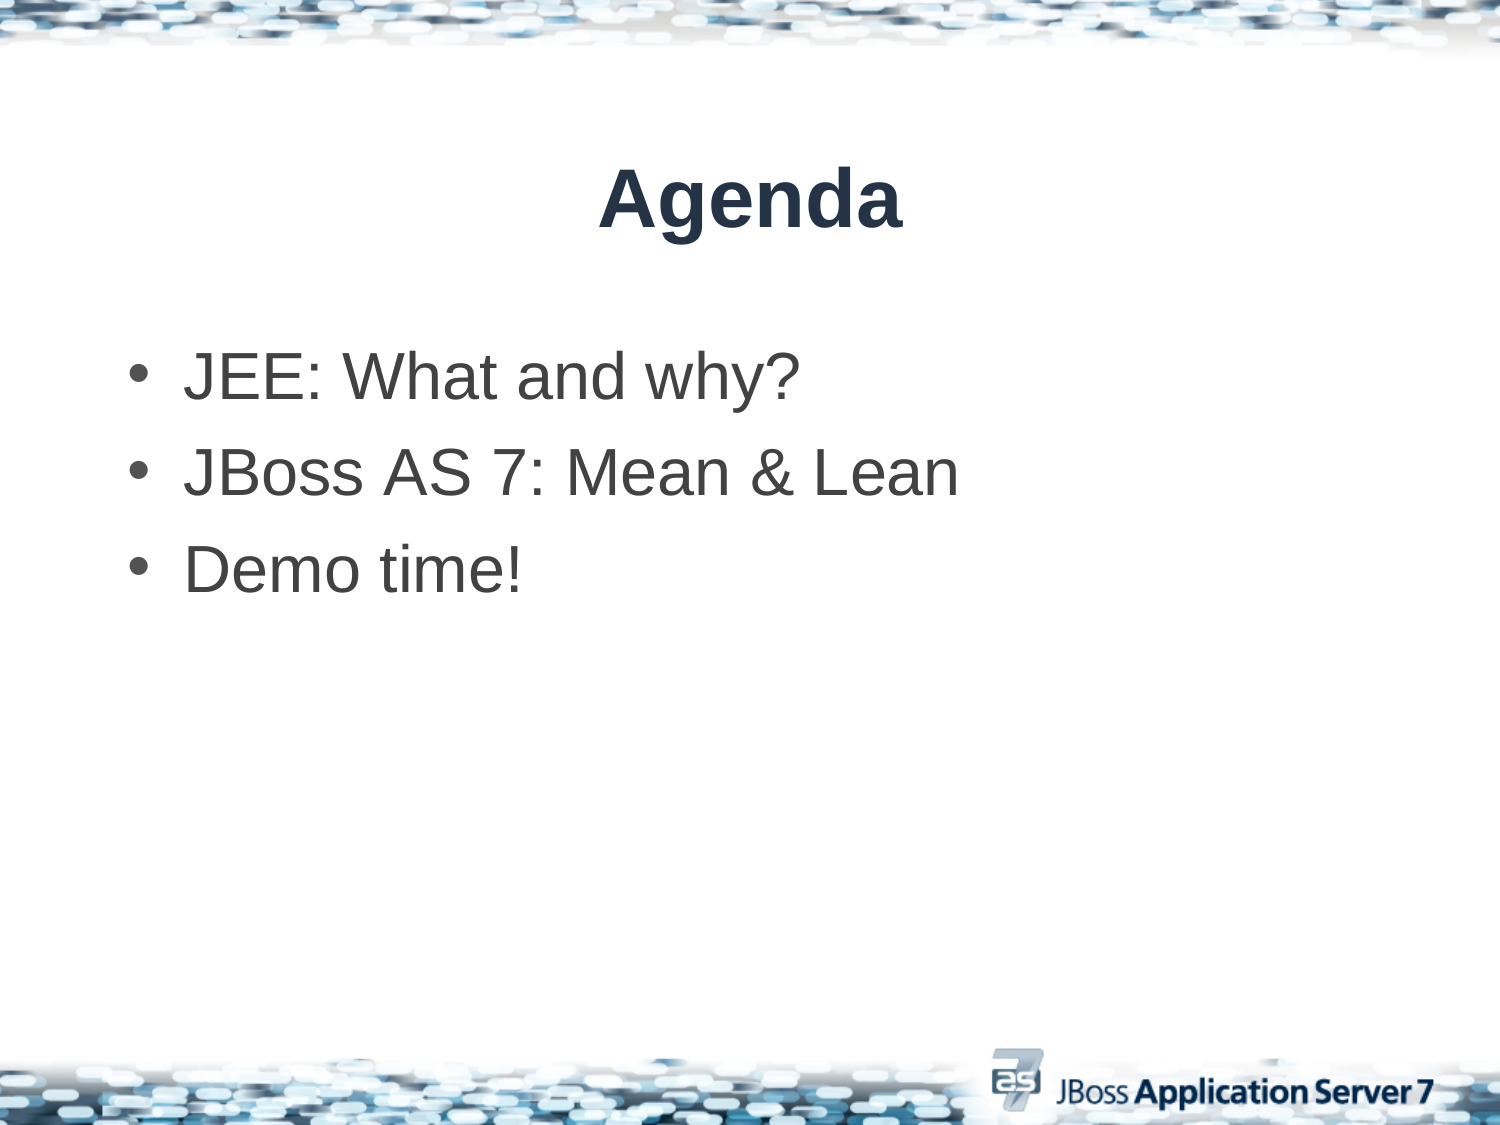

# Agenda
JEE: What and why?
JBoss AS 7: Mean & Lean
Demo time!